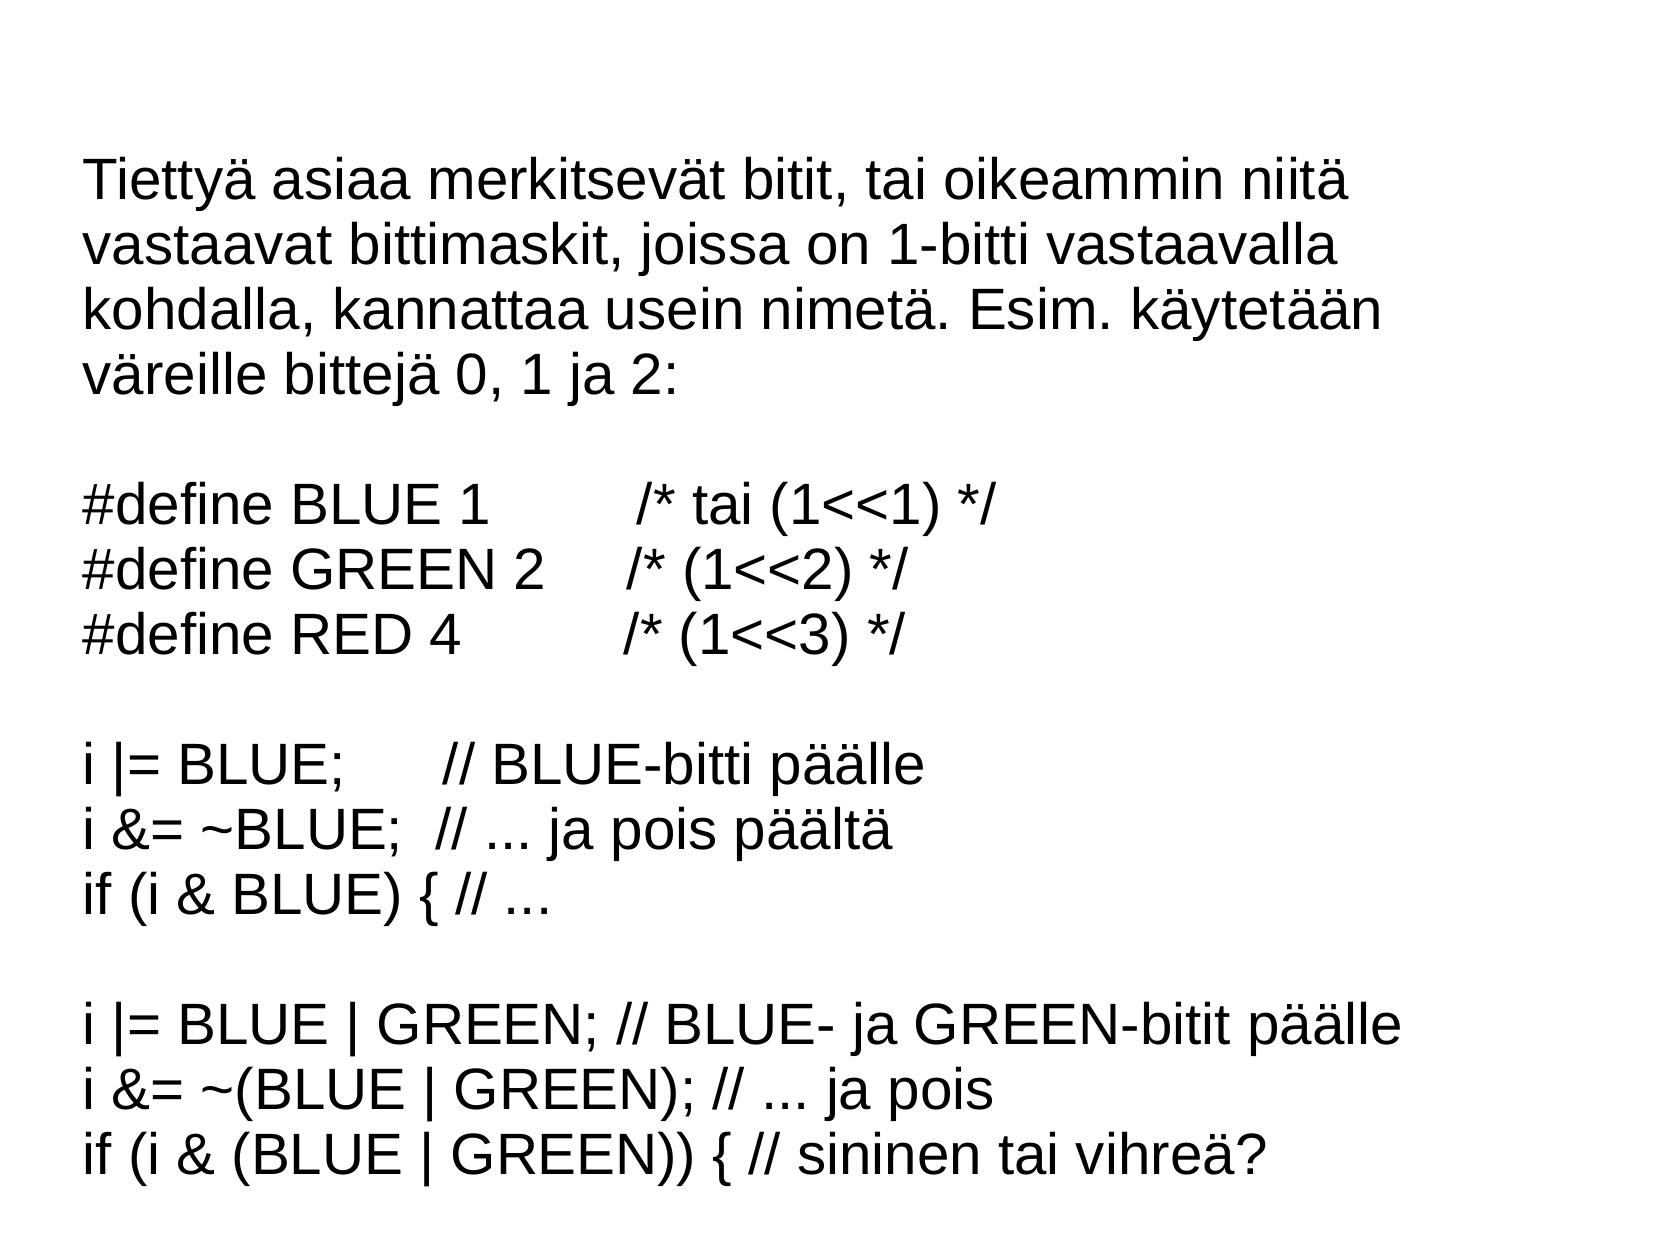

Tiettyä asiaa merkitsevät bitit, tai oikeammin niitä vastaavat bittimaskit, joissa on 1-bitti vastaavalla kohdalla, kannattaa usein nimetä. Esim. käytetään väreille bittejä 0, 1 ja 2:
#define BLUE 1 /* tai (1<<1) */
#define GREEN 2 /* (1<<2) */
#define RED 4 /* (1<<3) */
i |= BLUE; // BLUE-bitti päälle
i &= ~BLUE; // ... ja pois päältä
if (i & BLUE) { // ...
i |= BLUE | GREEN; // BLUE- ja GREEN-bitit päälle
i &= ~(BLUE | GREEN); // ... ja pois
if (i & (BLUE | GREEN)) { // sininen tai vihreä?